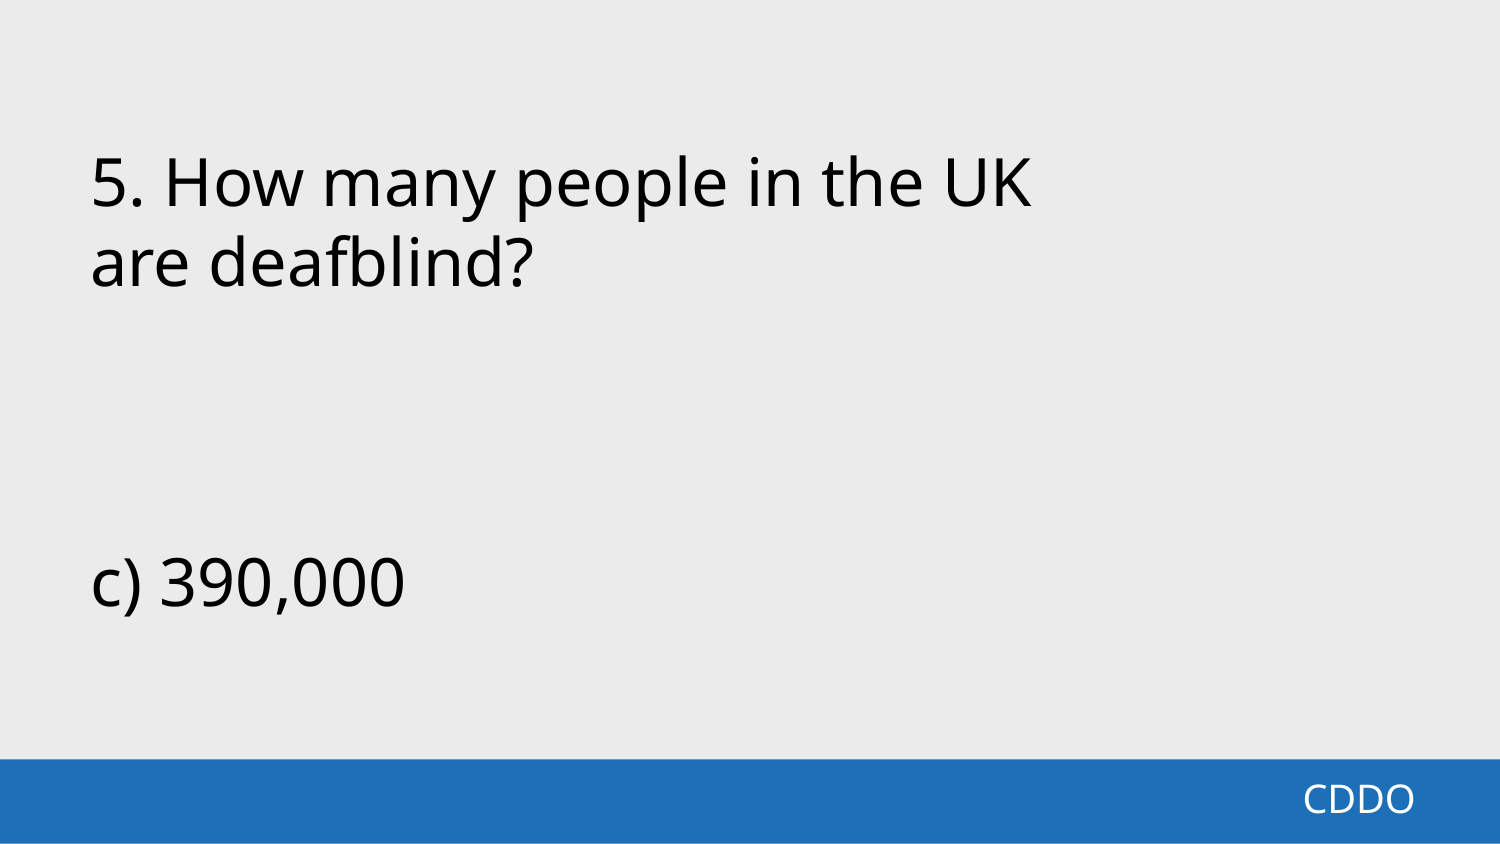

5. How many people in the UK
are deafblind?
c) 390,000